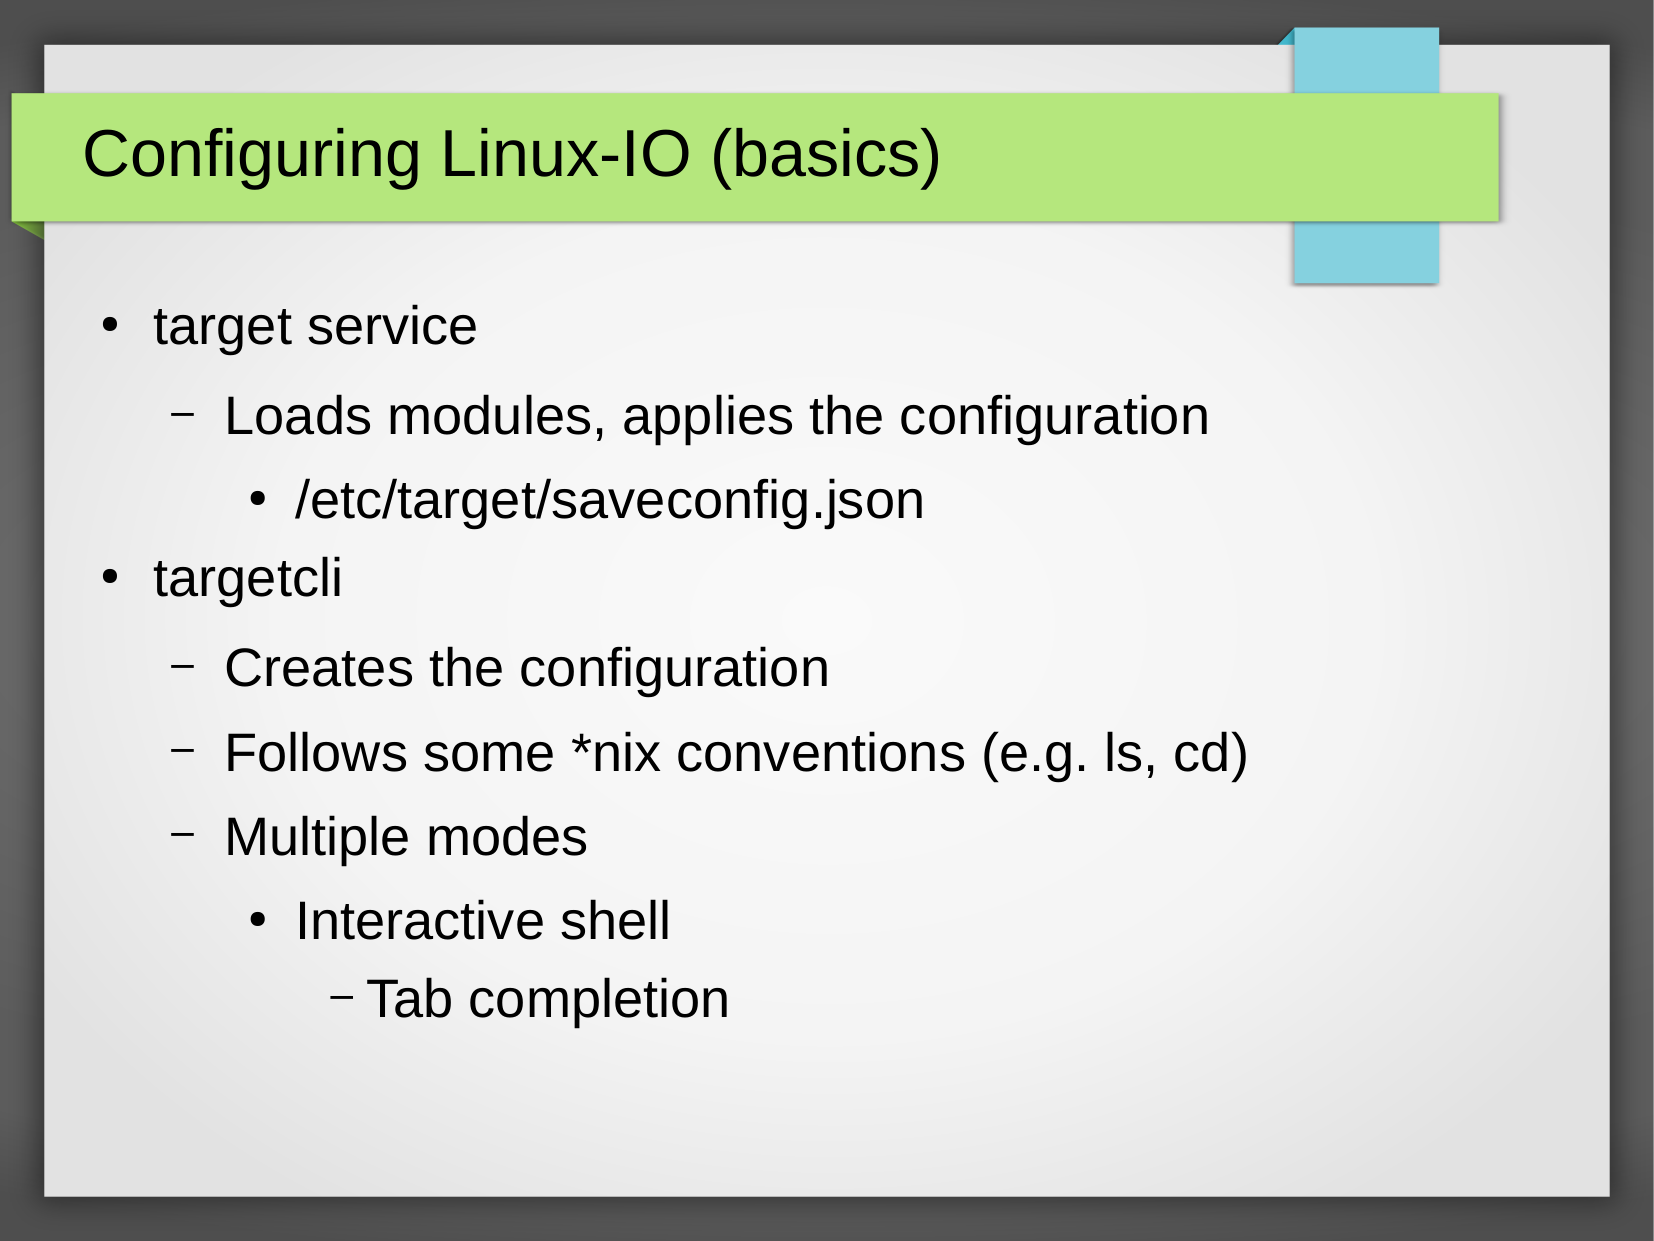

# Configuring Linux-IO (basics)
target service
Loads modules, applies the configuration
/etc/target/saveconfig.json
targetcli
Creates the configuration
Follows some *nix conventions (e.g. ls, cd)
Multiple modes
Interactive shell
Tab completion